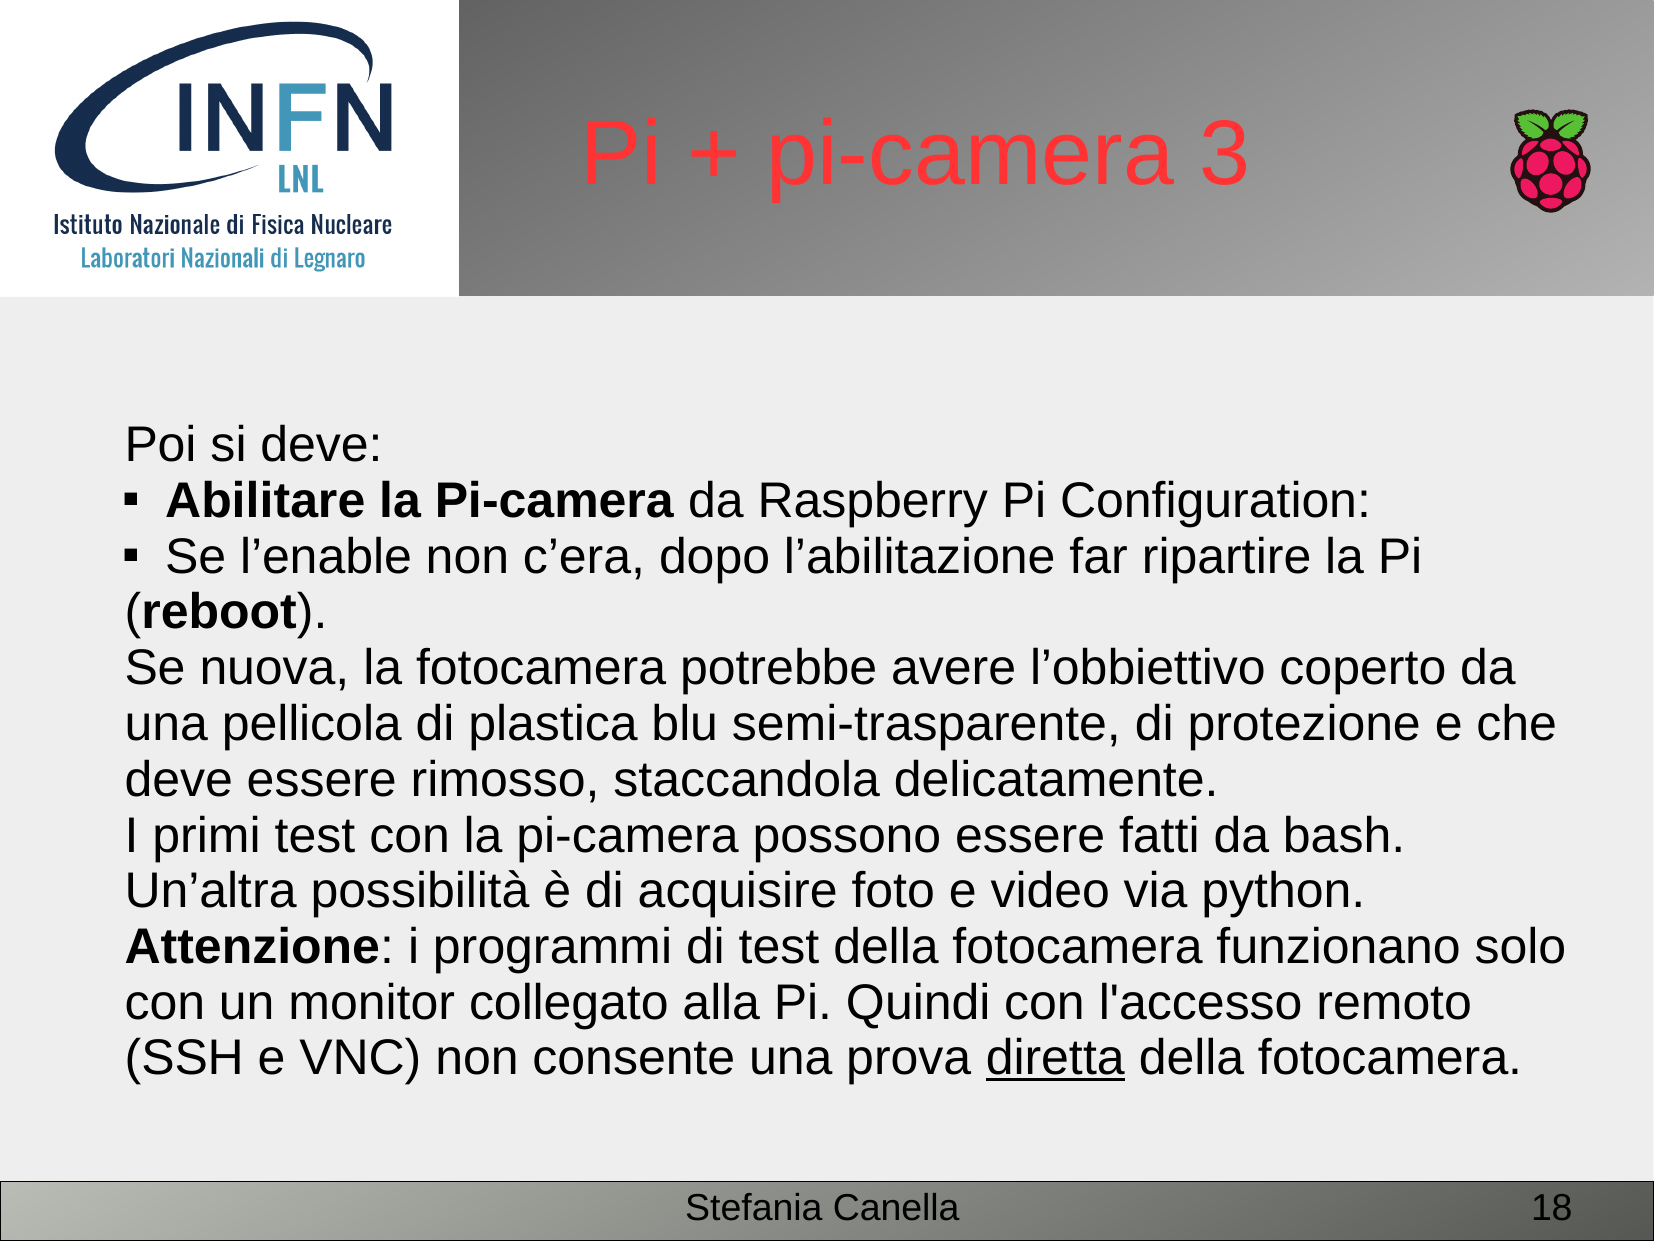

# Pi + pi-camera 3
Poi si deve:
 Abilitare la Pi-camera da Raspberry Pi Configuration:
 Se l’enable non c’era, dopo l’abilitazione far ripartire la Pi (reboot).
Se nuova, la fotocamera potrebbe avere l’obbiettivo coperto da una pellicola di plastica blu semi-trasparente, di protezione e che deve essere rimosso, staccandola delicatamente.
I primi test con la pi-camera possono essere fatti da bash. Un’altra possibilità è di acquisire foto e video via python.
Attenzione: i programmi di test della fotocamera funzionano solo con un monitor collegato alla Pi. Quindi con l'accesso remoto (SSH e VNC) non consente una prova diretta della fotocamera.
Stefania Canella